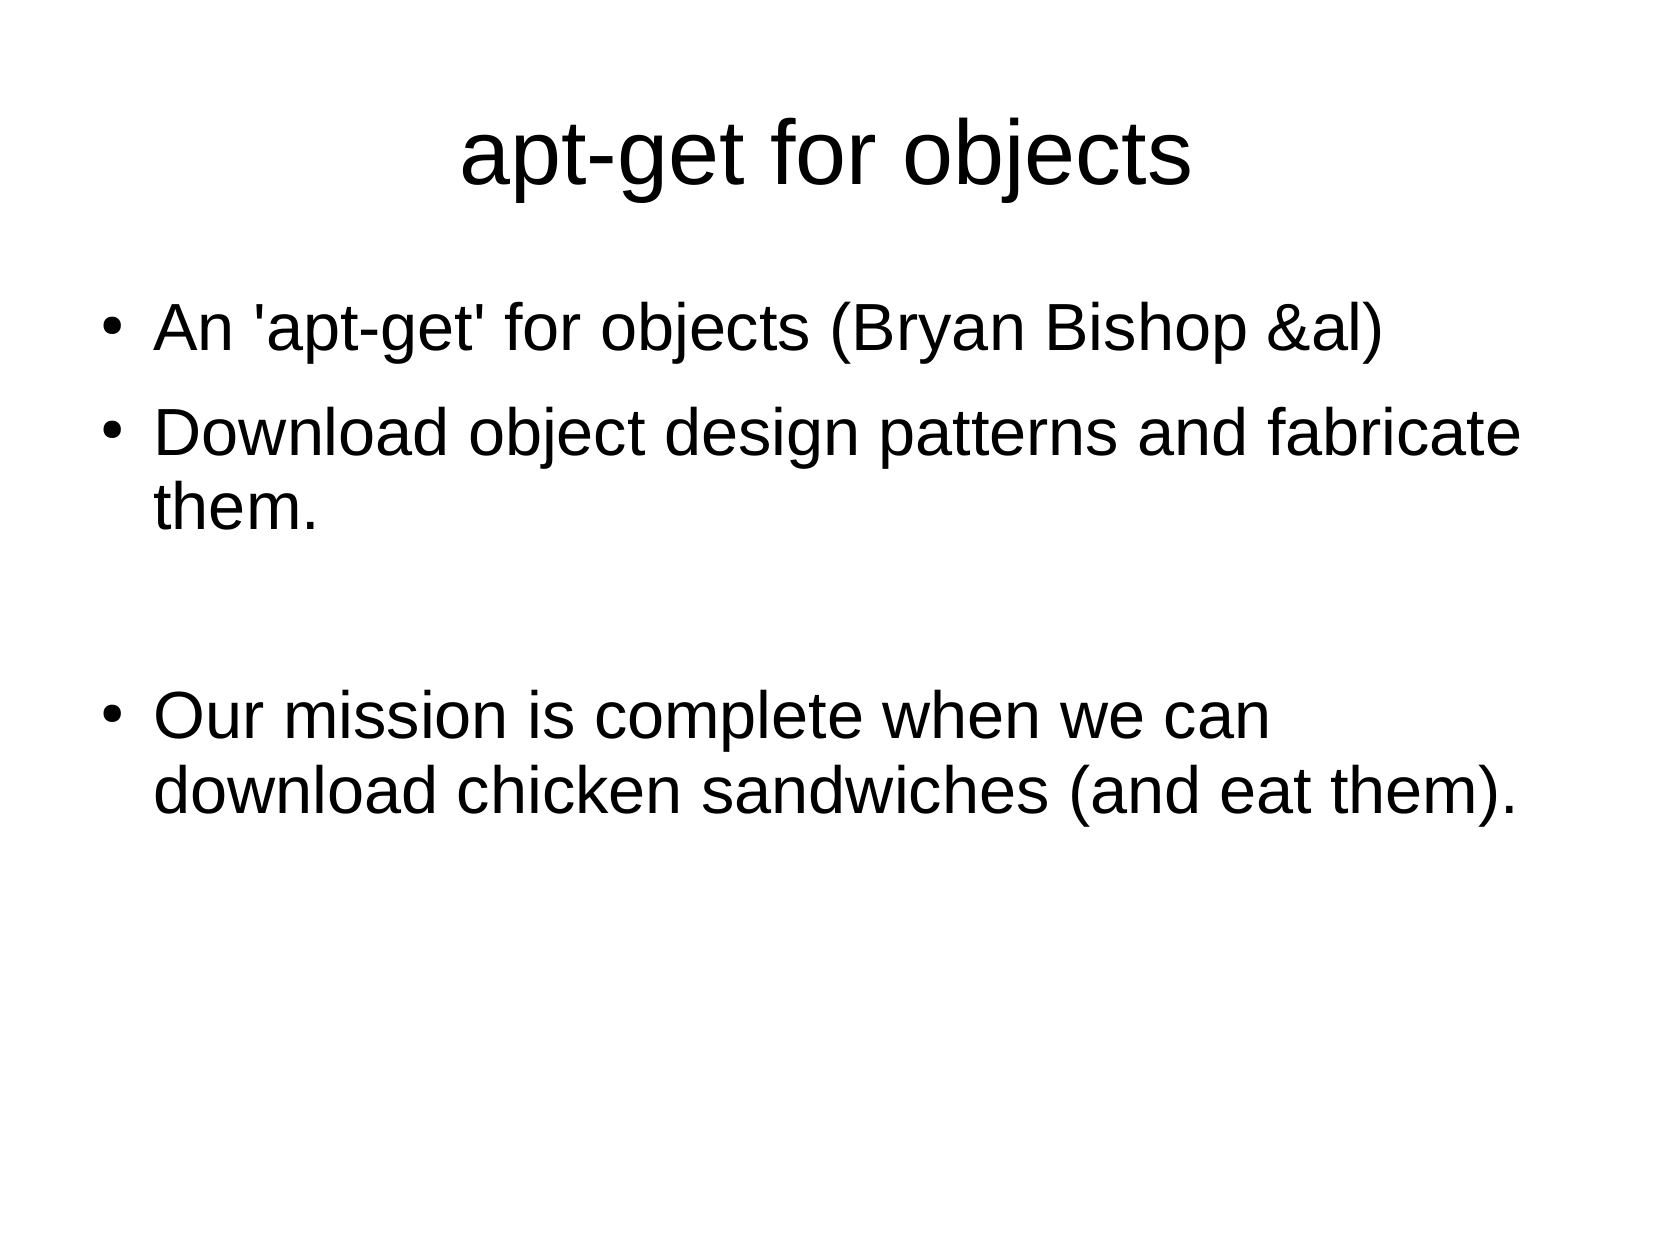

# apt-get for objects
An 'apt-get' for objects (Bryan Bishop &al)
Download object design patterns and fabricate them.
Our mission is complete when we can download chicken sandwiches (and eat them).